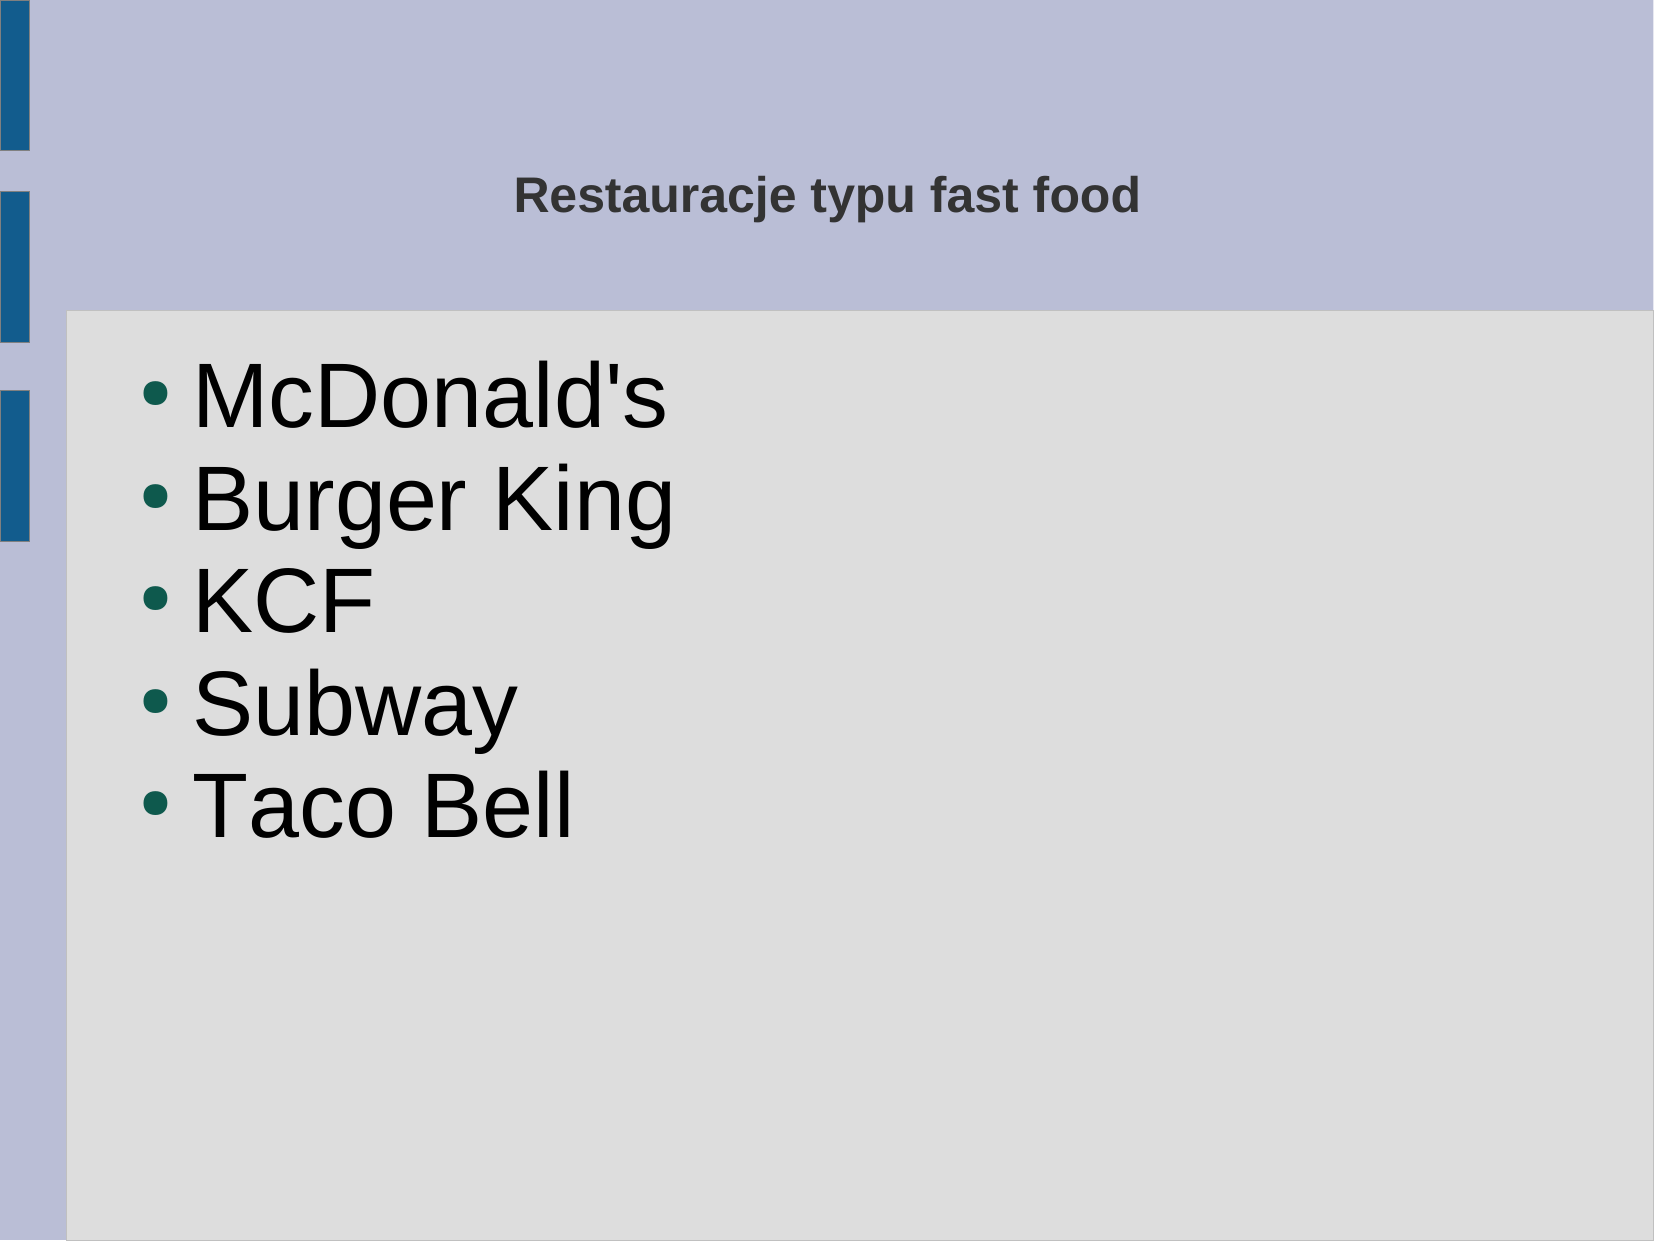

# Restauracje typu fast food
McDonald's
Burger King
KCF
Subway
Taco Bell